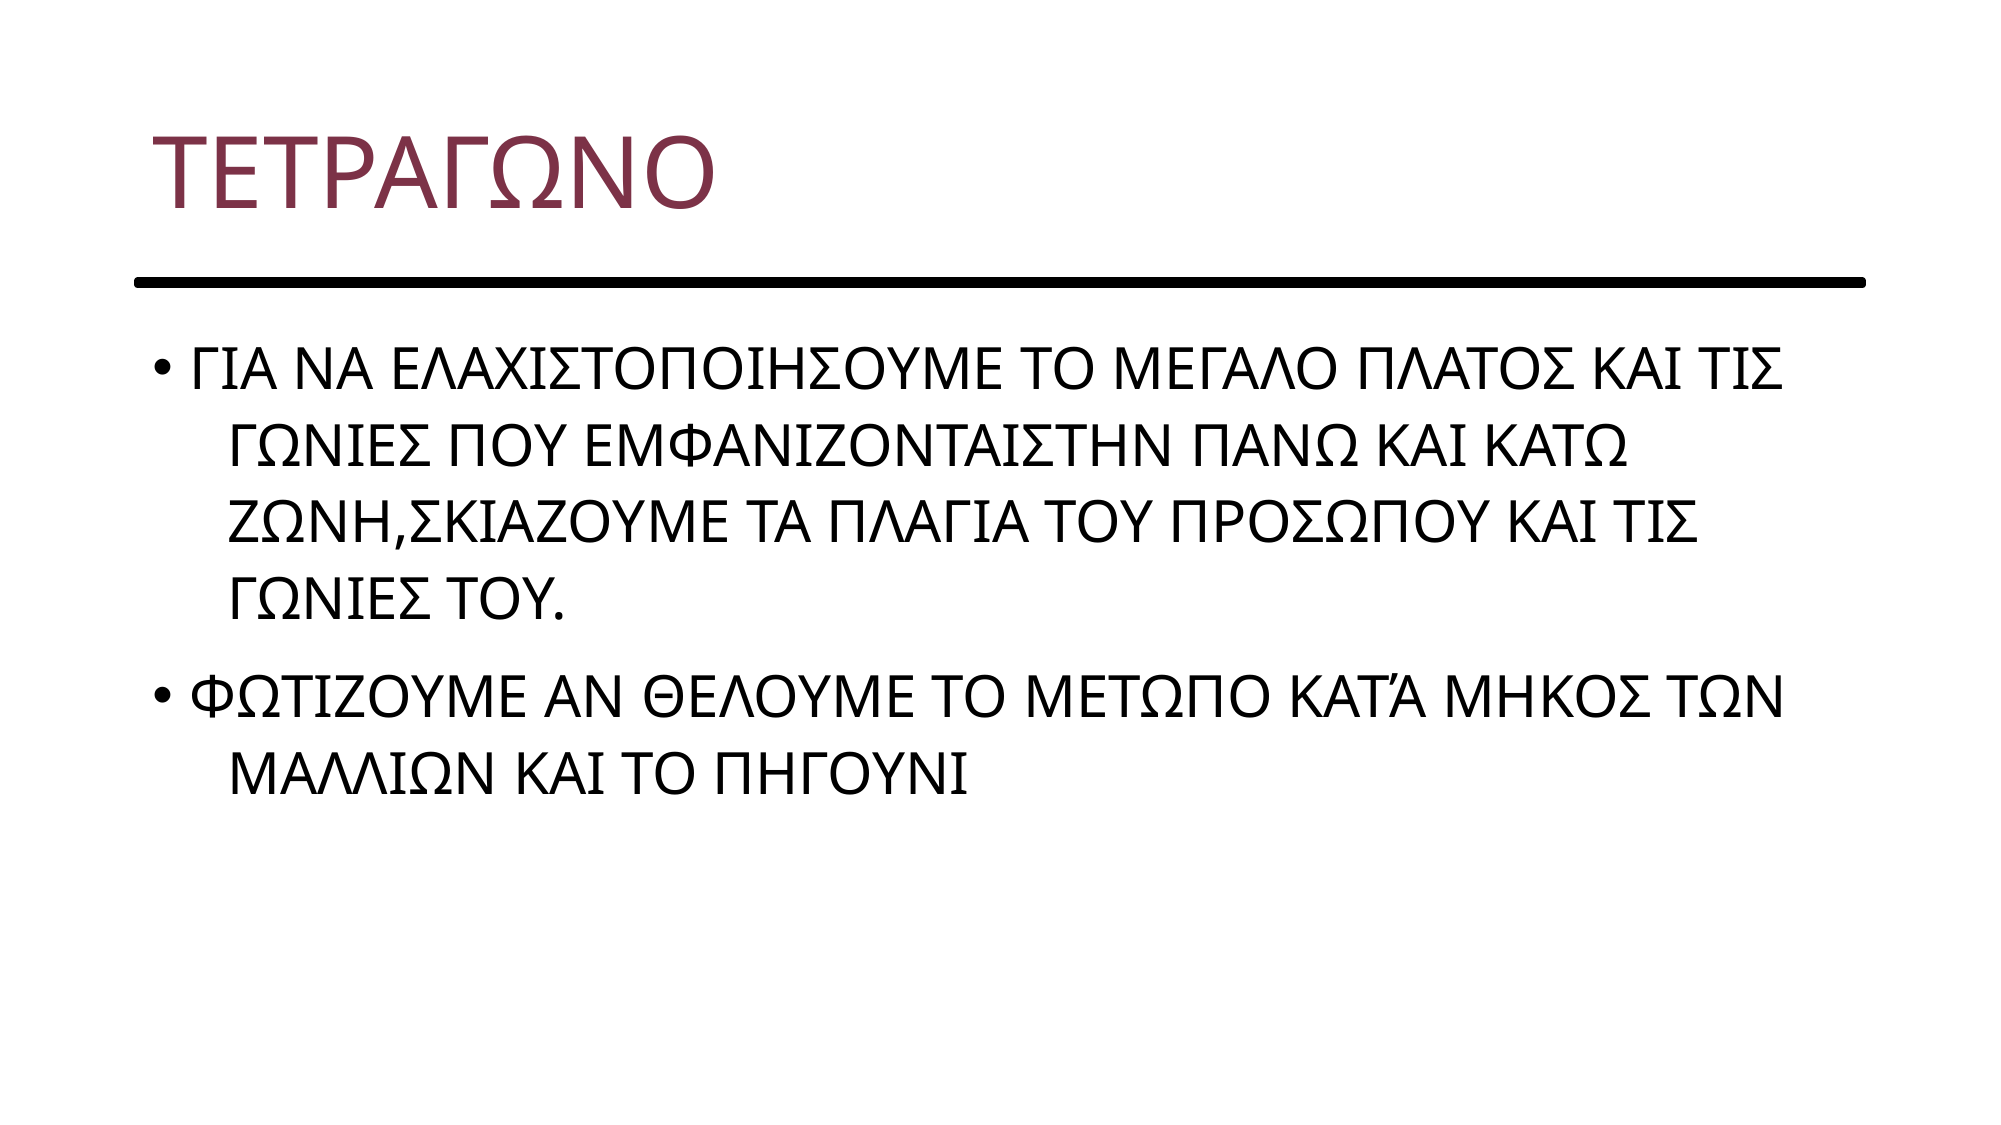

# ΤΕΤΡΑΓΩΝΟ
ΓΙΑ ΝΑ ΕΛΑΧΙΣΤΟΠΟΙΗΣΟΥΜΕ ΤΟ ΜΕΓΑΛΟ ΠΛΑΤΟΣ ΚΑΙ ΤΙΣ ΓΩΝΙΕΣ ΠΟΥ ΕΜΦΑΝΙΖΟΝΤΑΙΣΤΗΝ ΠΑΝΩ ΚΑΙ ΚΑΤΩ ΖΩΝΗ,ΣΚΙΑΖΟΥΜΕ ΤΑ ΠΛΑΓΙΑ ΤΟΥ ΠΡΟΣΩΠΟΥ ΚΑΙ ΤΙΣ ΓΩΝΙΕΣ ΤΟΥ.
ΦΩΤΙΖΟΥΜΕ ΑΝ ΘΕΛΟΥΜΕ ΤΟ ΜΕΤΩΠΟ ΚΑΤΆ ΜΗΚΟΣ ΤΩΝ ΜΑΛΛΙΩΝ ΚΑΙ ΤΟ ΠΗΓΟΥΝΙ